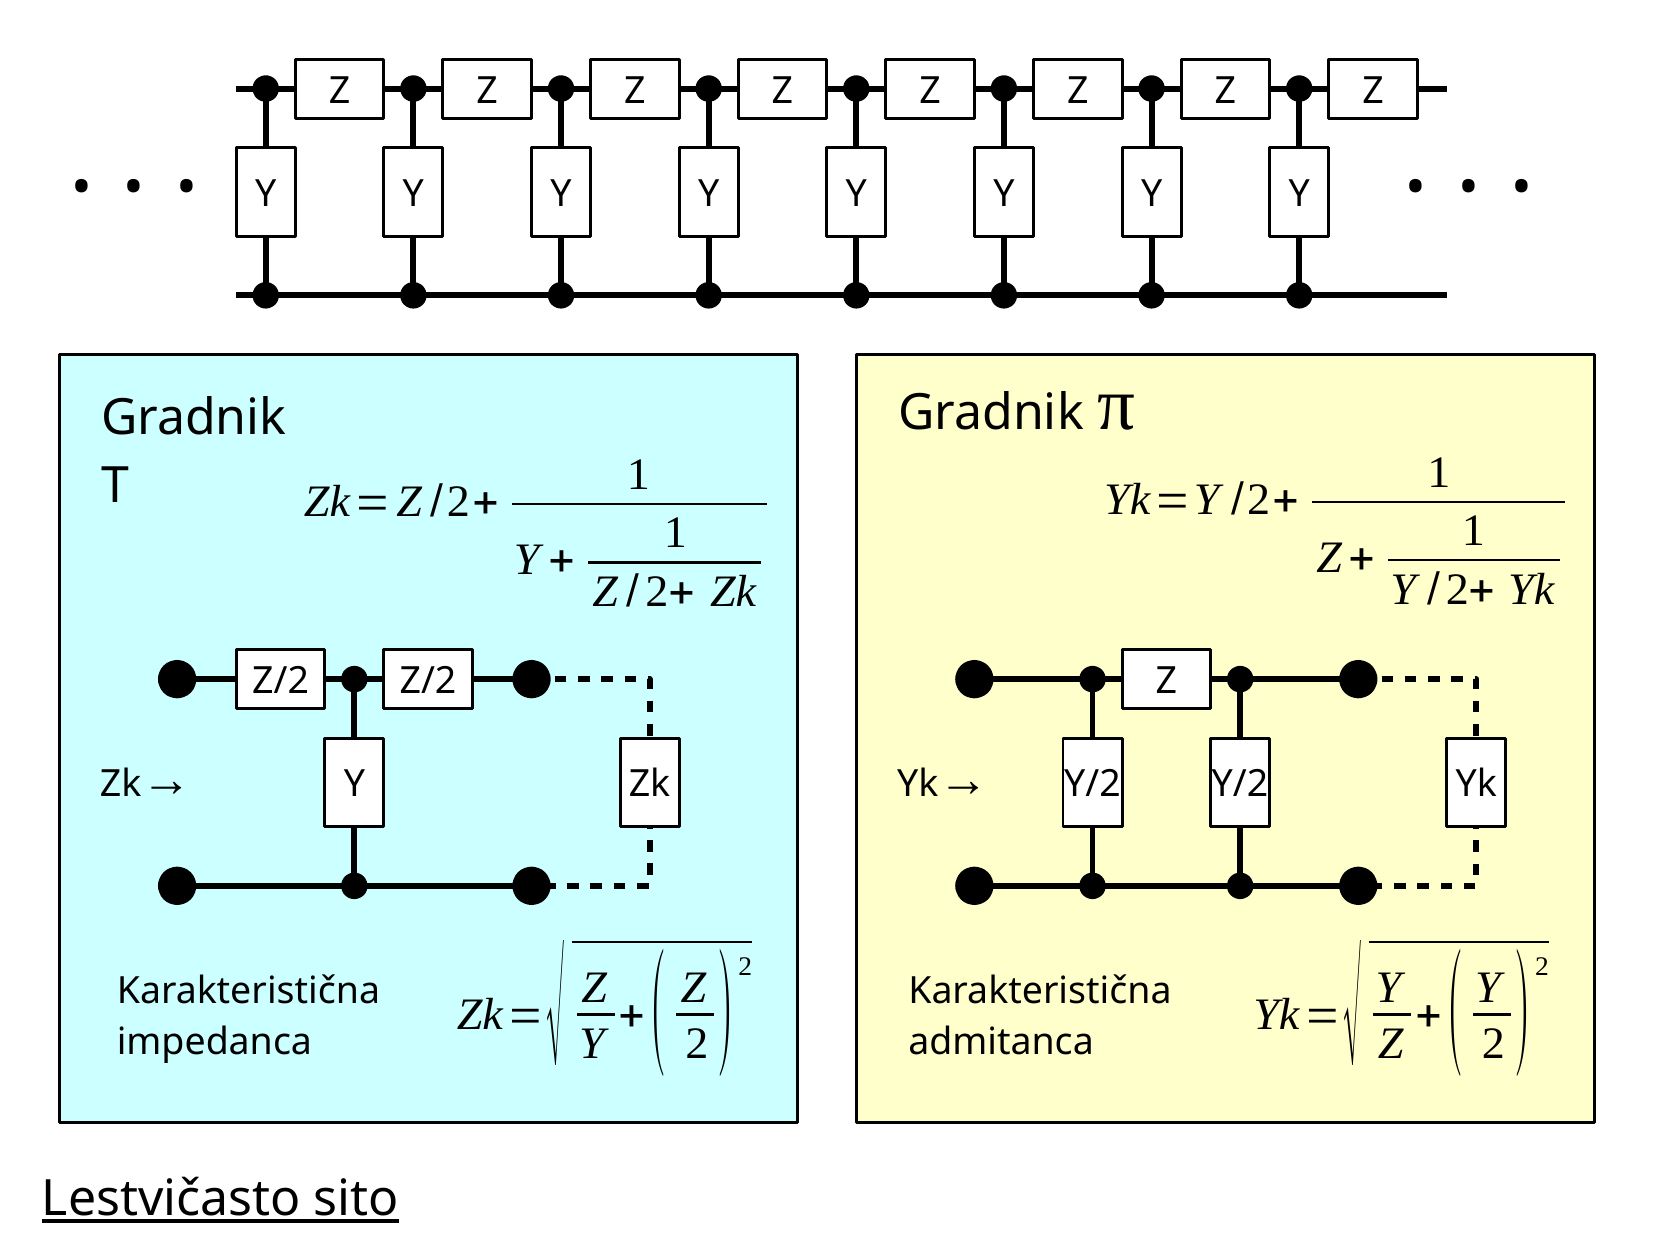

Z
Z
Z
Z
Z
Z
Z
Z
. . .
. . .
Y
Y
Y
Y
Y
Y
Y
Y
Gradnik π
Gradnik T
Z/2
Z/2
Z
Y
Zk
Y/2
Y/2
Yk
Zk→
Yk→
Karakteristična
impedanca
Karakteristična
admitanca
Lestvičasto sito